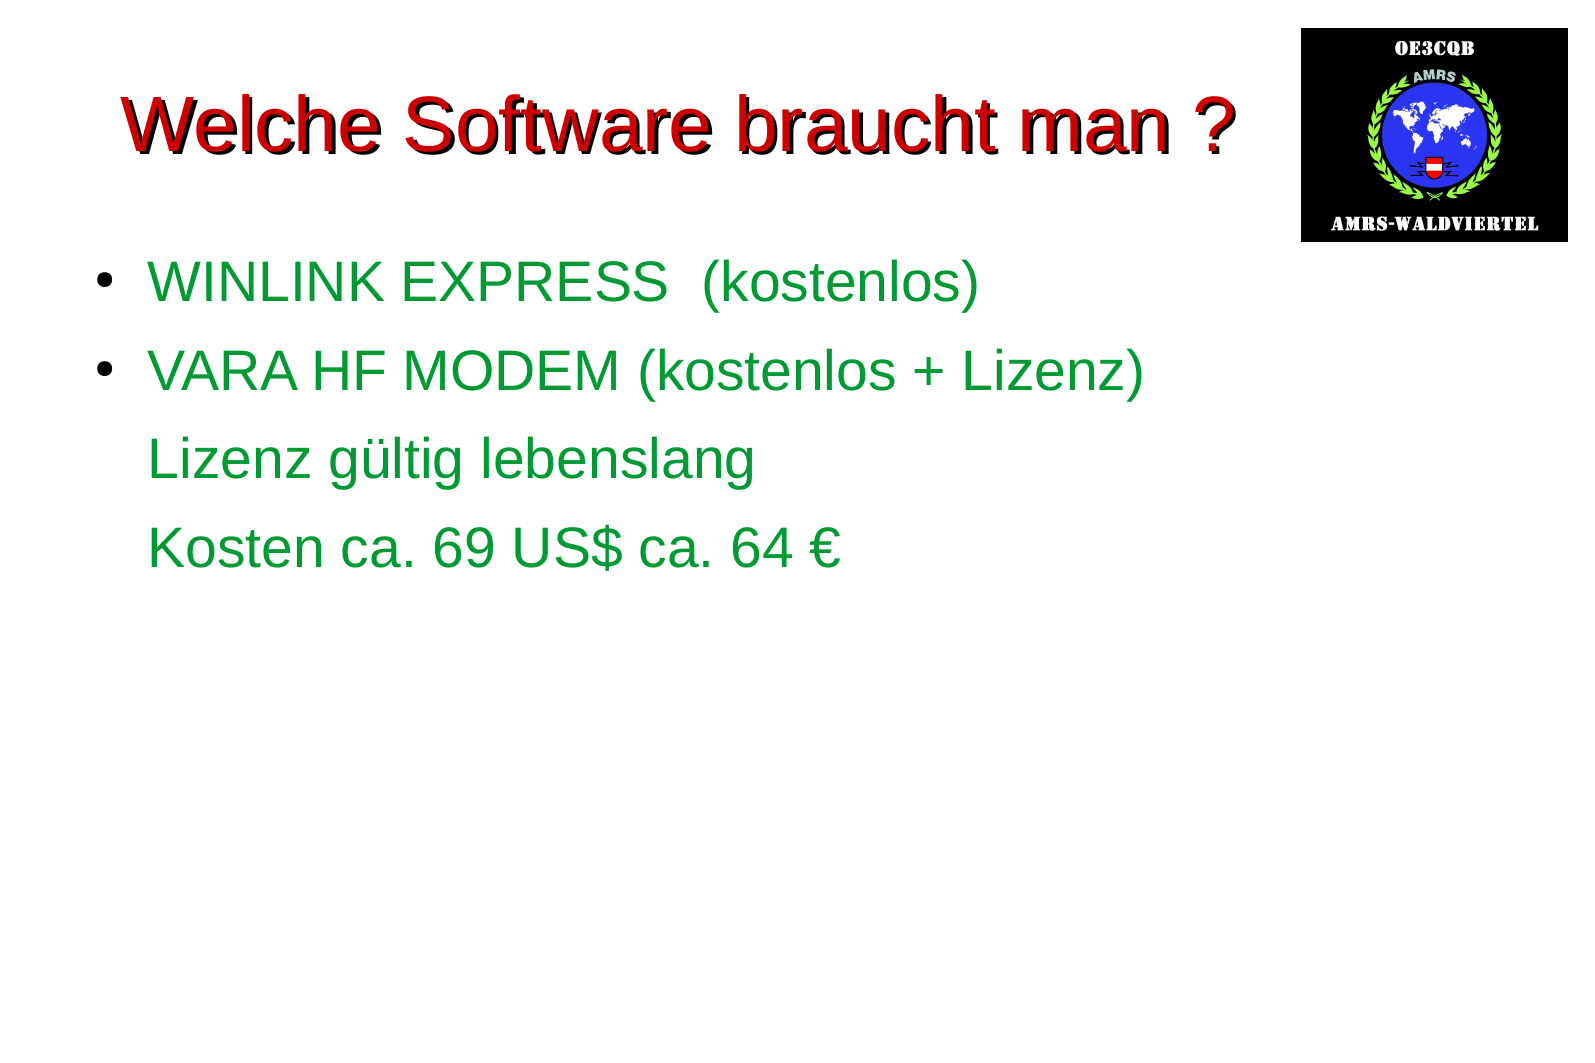

# Welche Software braucht man ?
WINLINK EXPRESS (kostenlos)
VARA HF MODEM (kostenlos + Lizenz)
Lizenz gültig lebenslang
Kosten ca. 69 US$ ca. 64 €